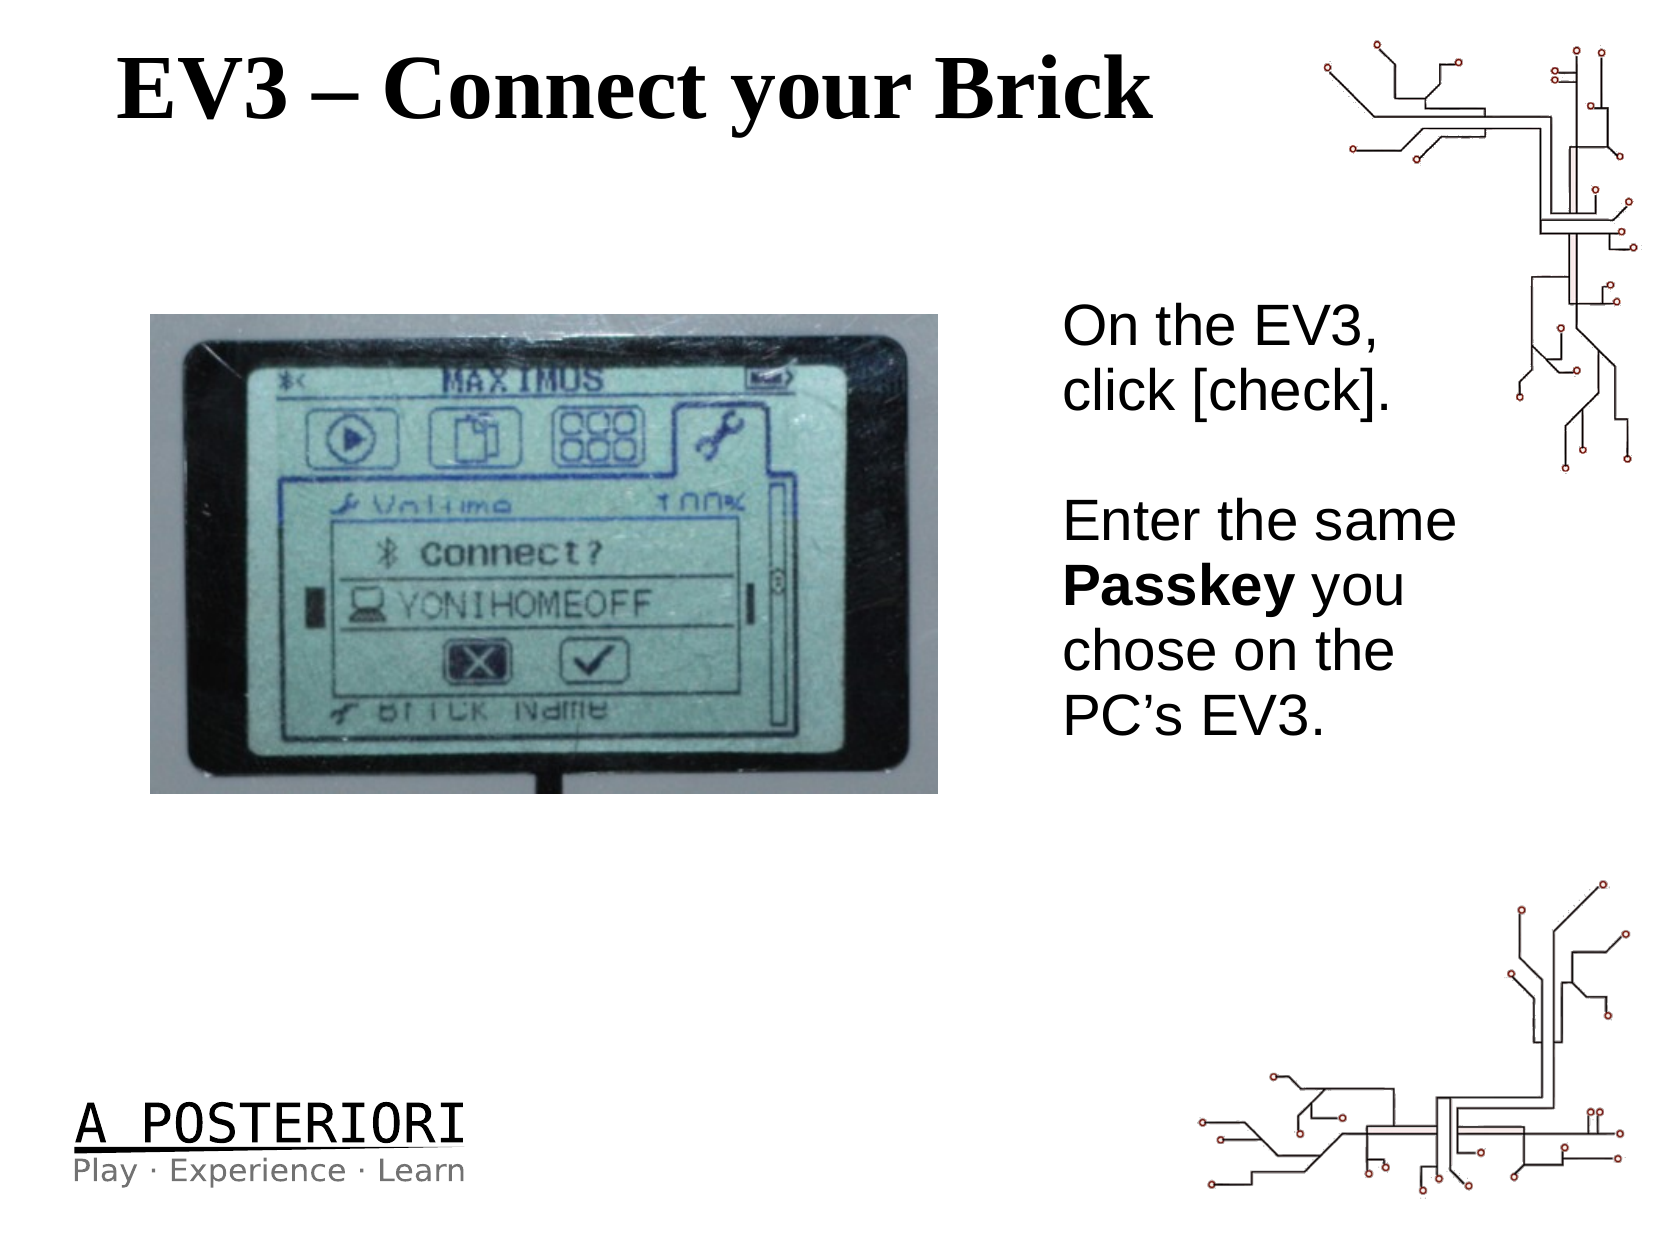

# EV3 – Connect your Brick
On the EV3, click [check].
Enter the same Passkey you chose on the PC’s EV3.